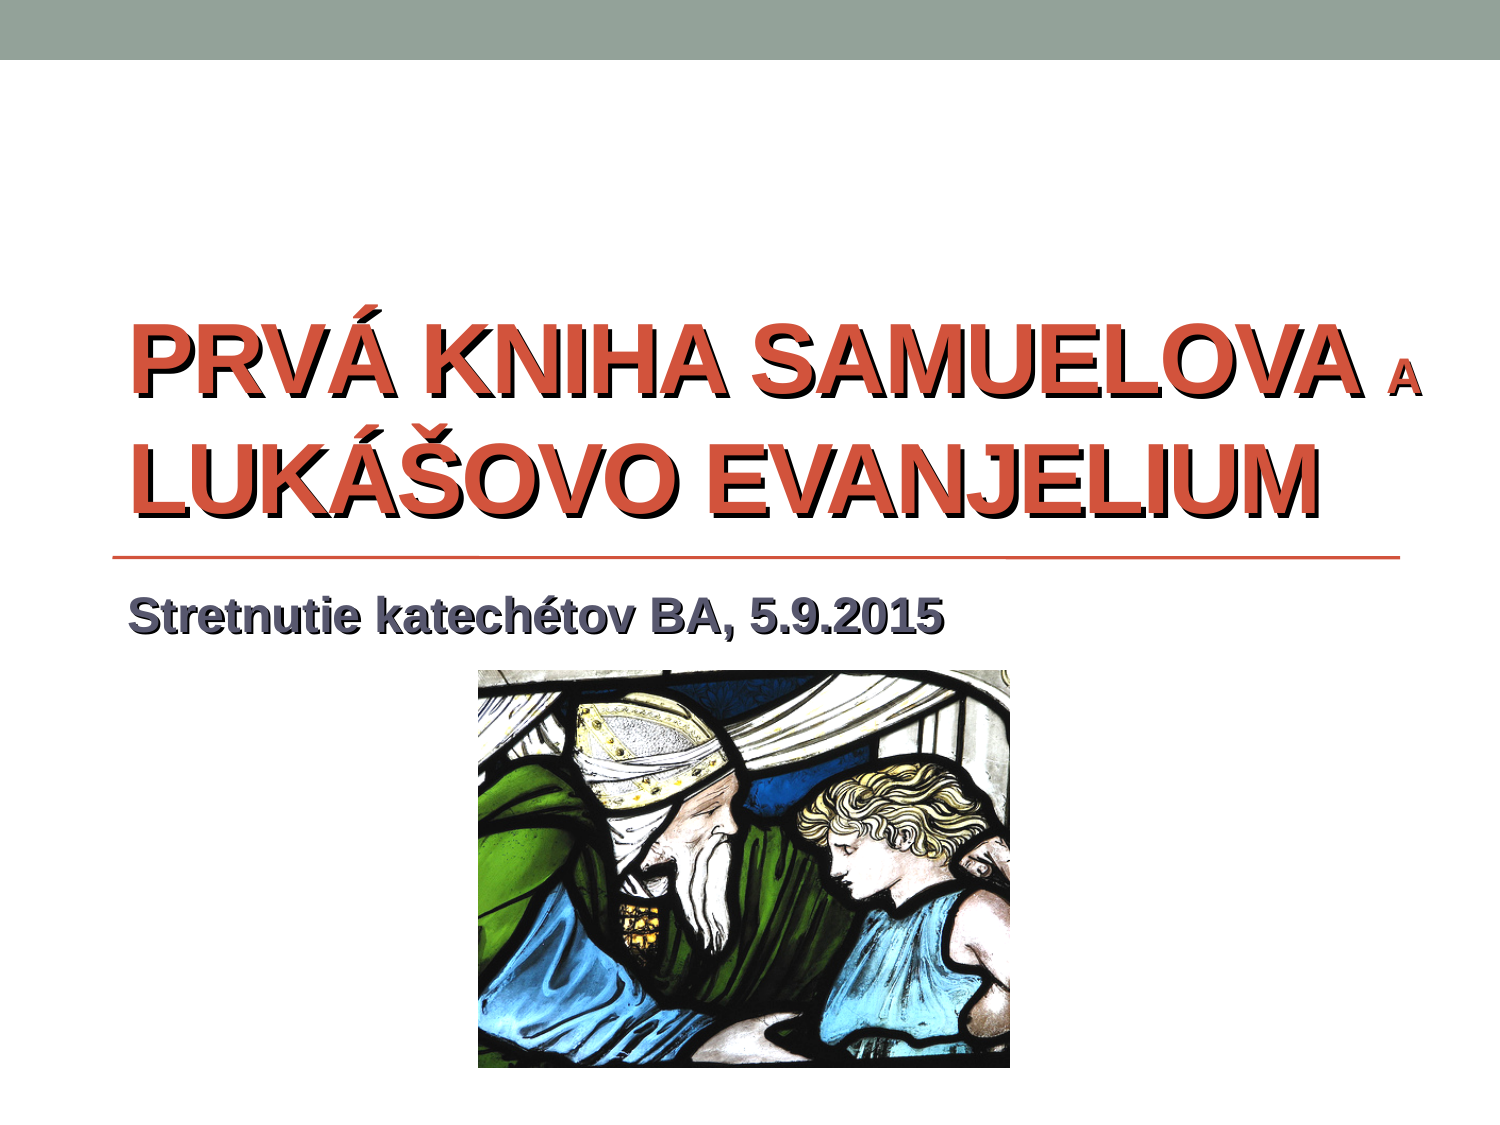

# Prvá kniha samuelova A Lukášovo Evanjelium
Stretnutie katechétov BA, 5.9.2015